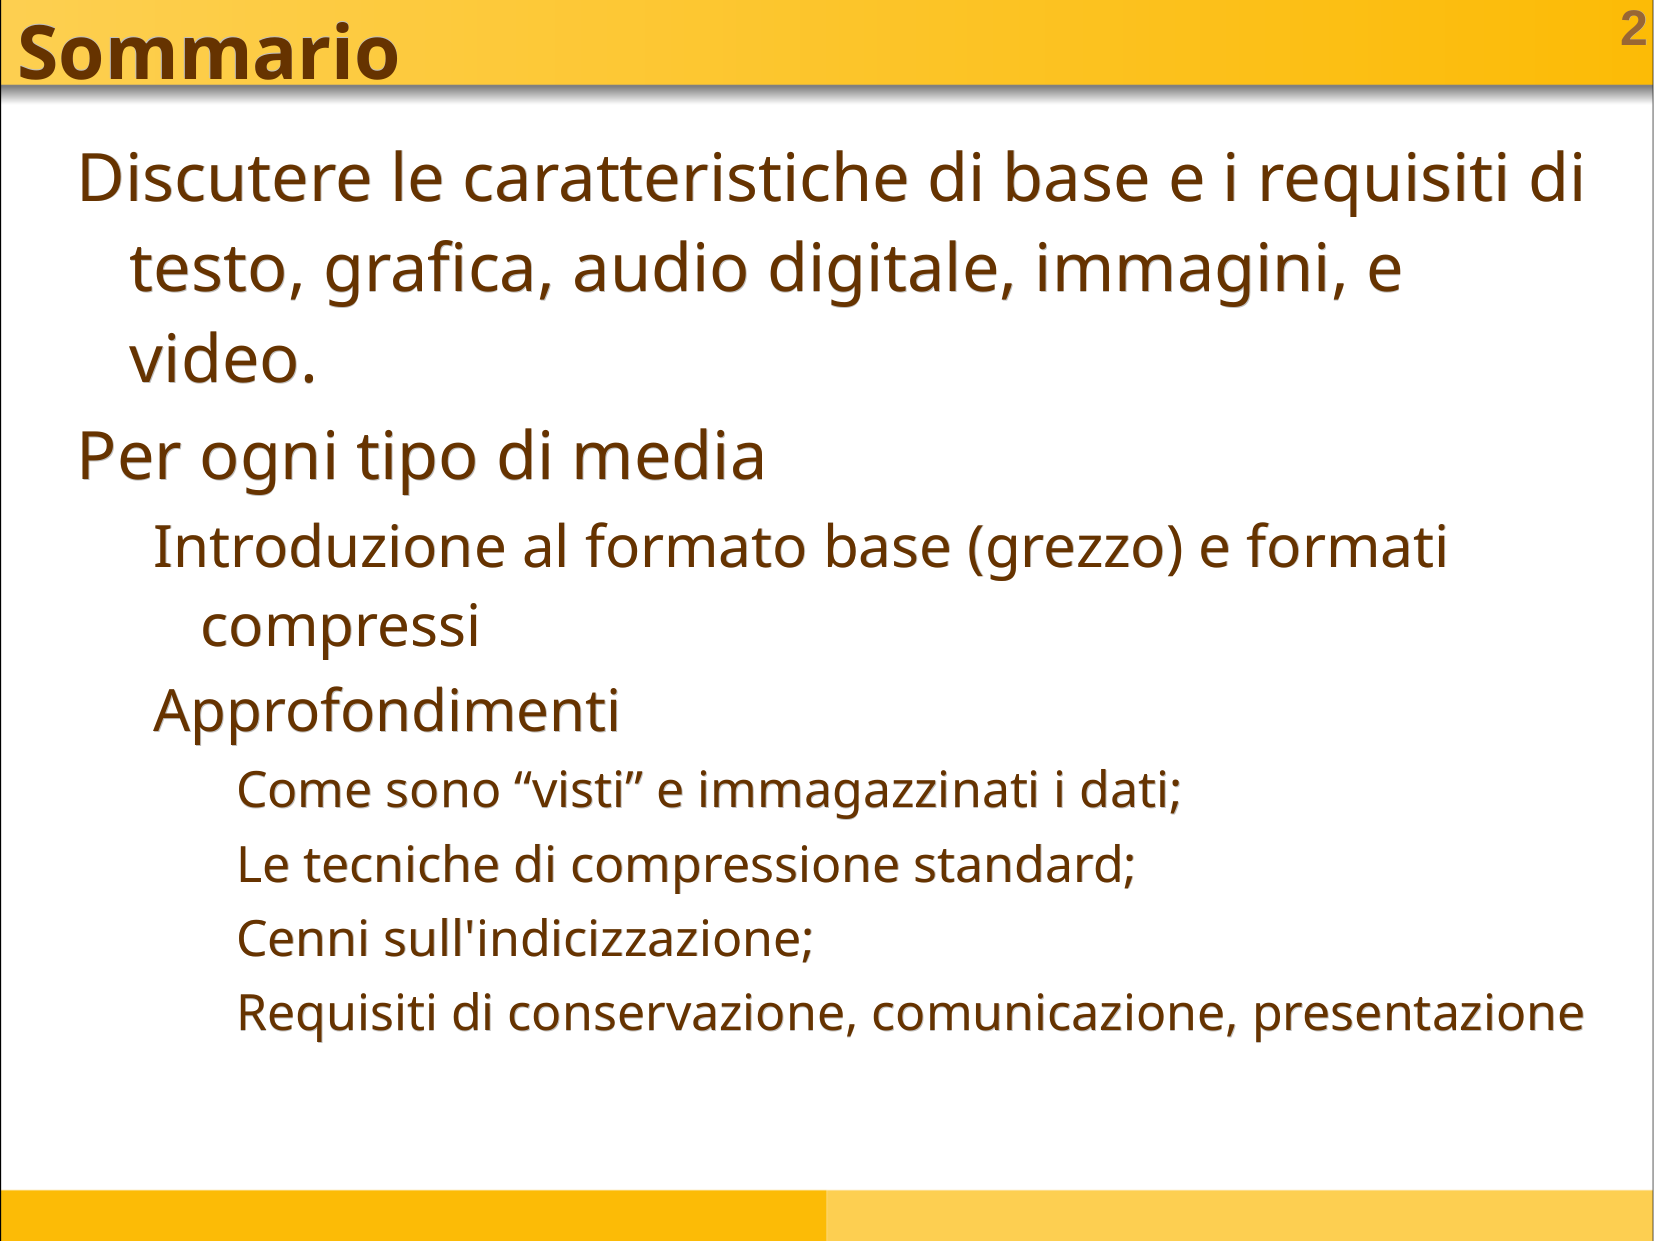

2
# Sommario
Discutere le caratteristiche di base e i requisiti di testo, grafica, audio digitale, immagini, e video.
Per ogni tipo di media
Introduzione al formato base (grezzo) e formati compressi
Approfondimenti
Come sono “visti” e immagazzinati i dati;
Le tecniche di compressione standard;
Cenni sull'indicizzazione;
Requisiti di conservazione, comunicazione, presentazione